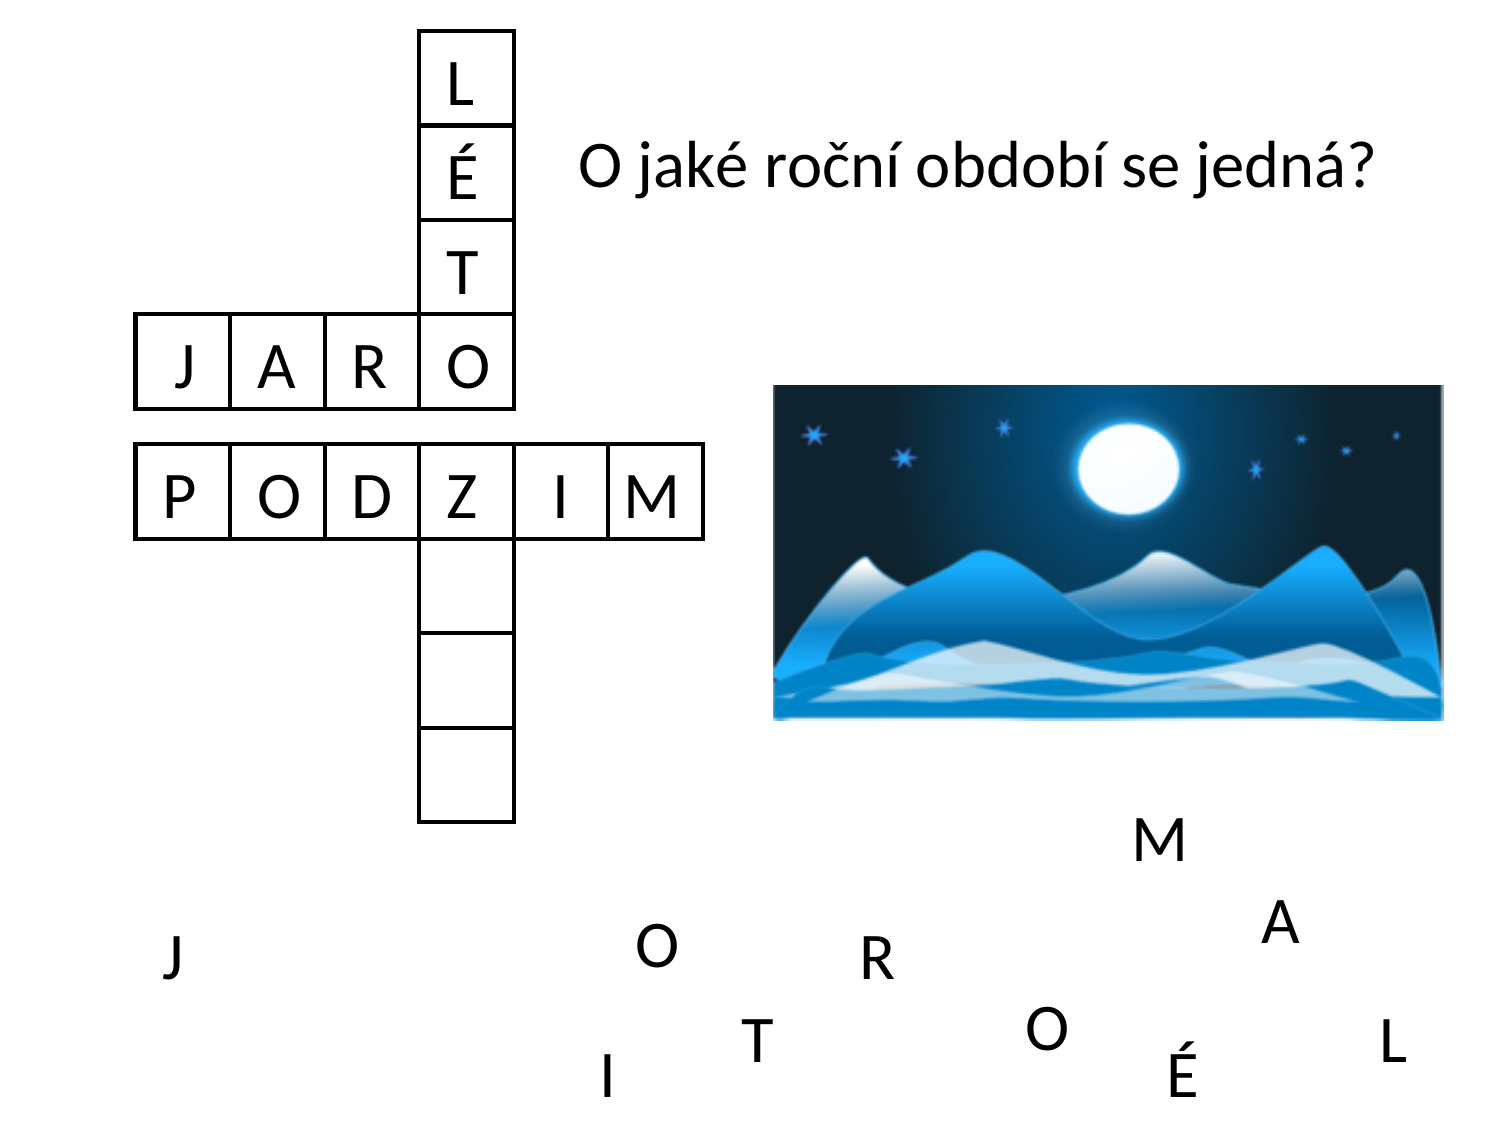

L
O jaké roční období se jedná?
É
T
J
A
R
O
P
O
D
Z
C
I
C
M
C
C
C
M
A
O
J
R
O
T
L
I
É